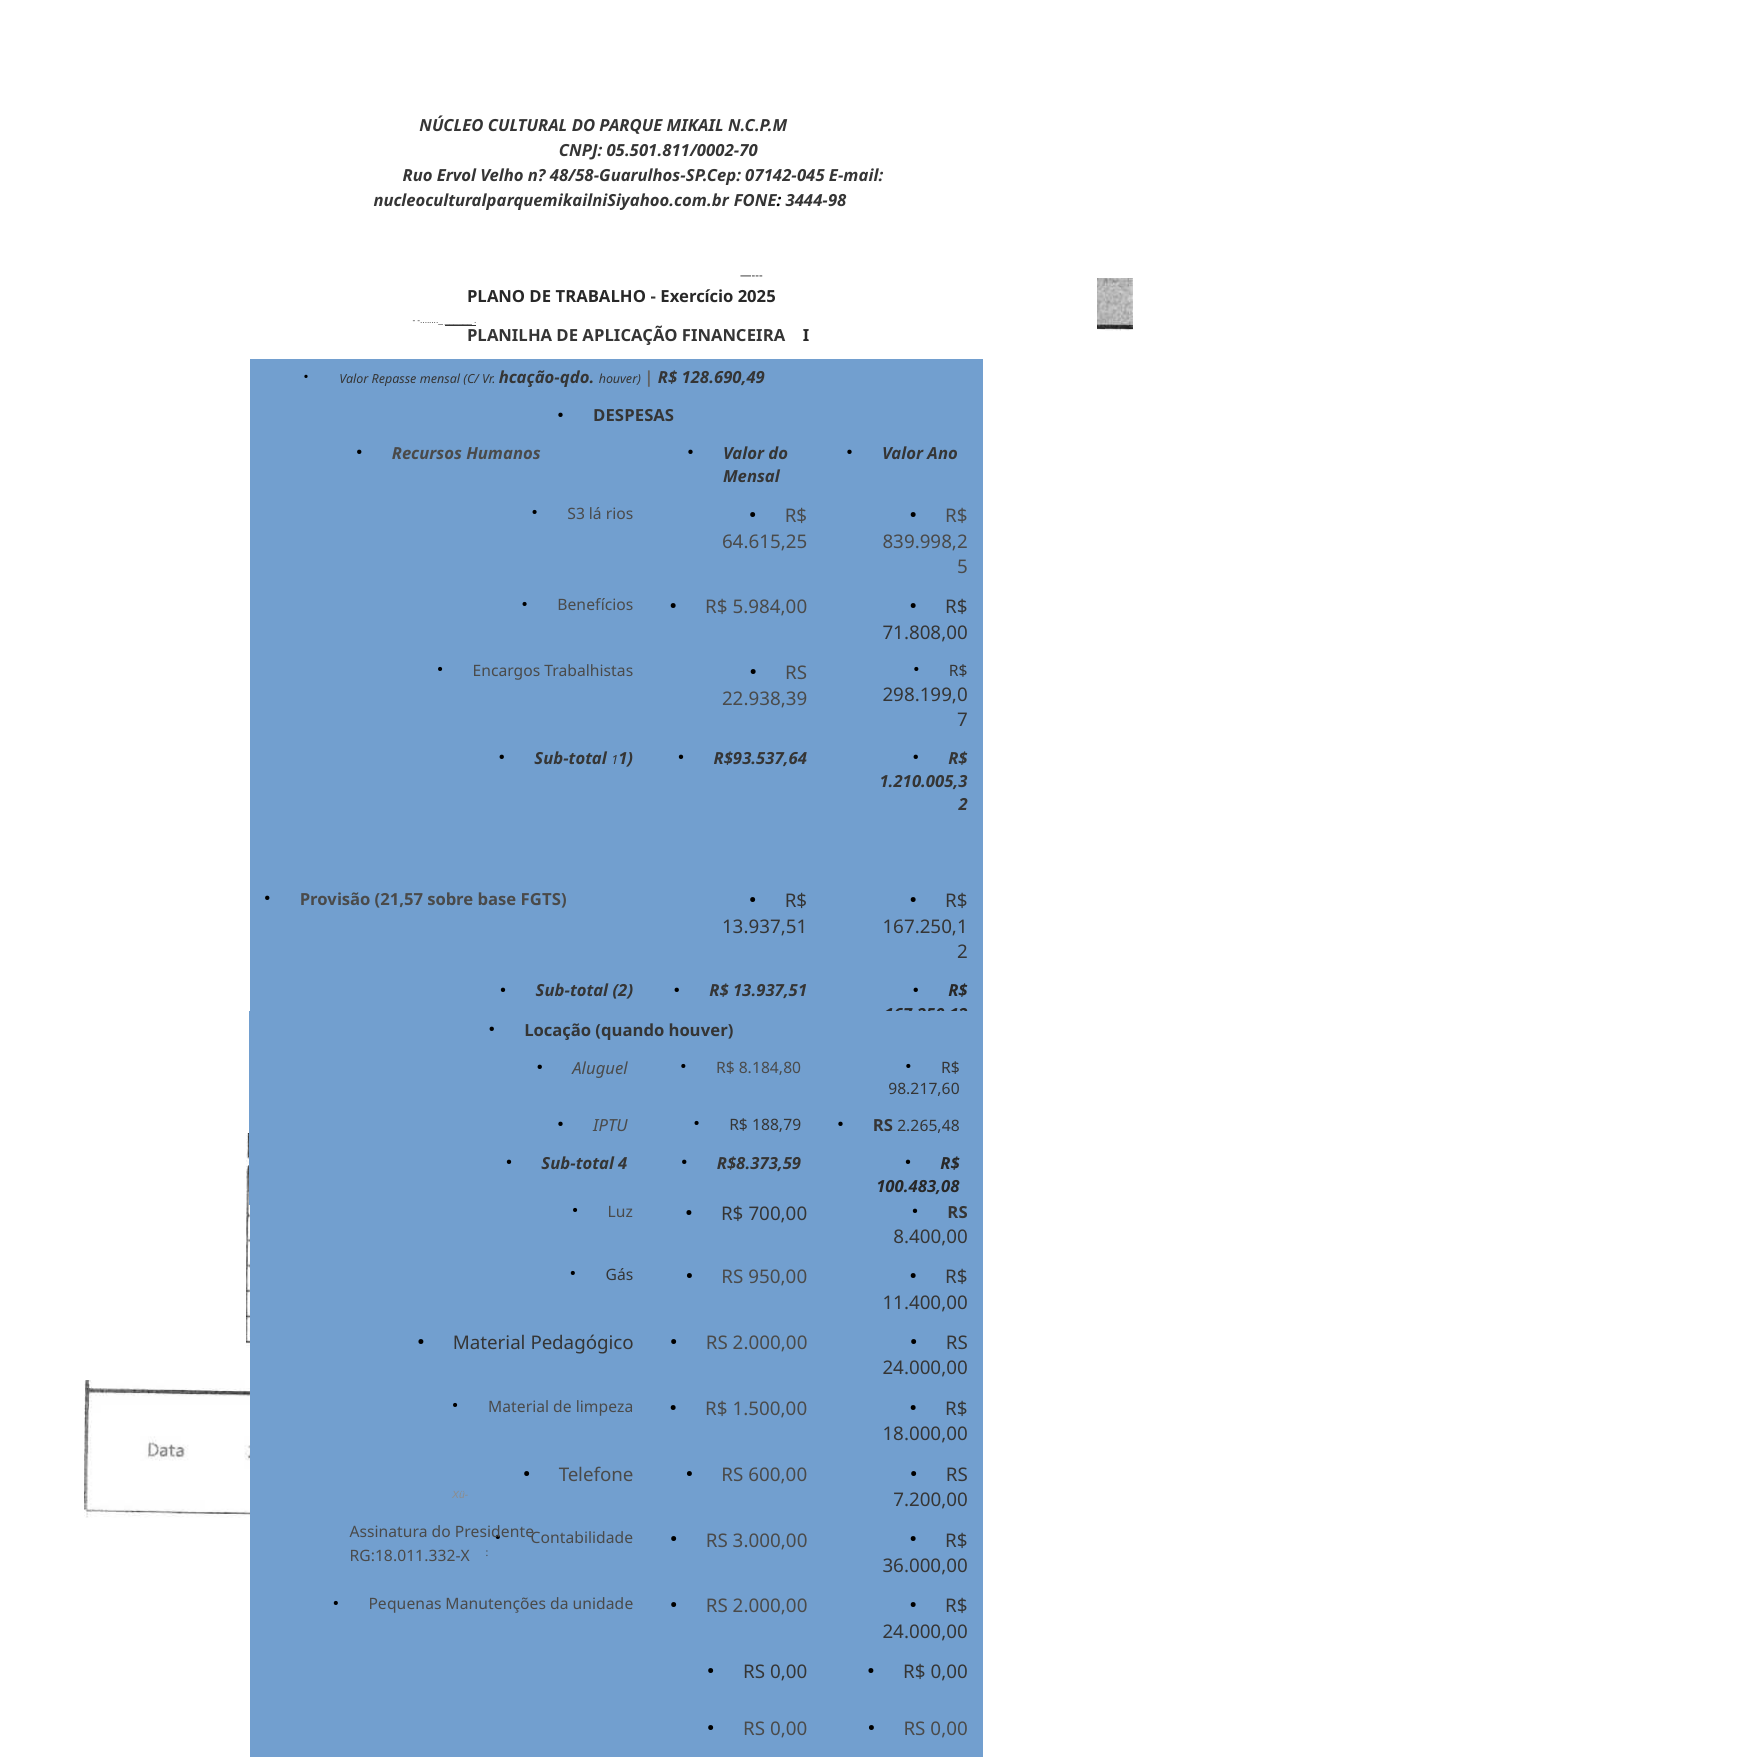

NÚCLEO CULTURAL DO PARQUE MIKAIL N.C.P.M CNPJ: 05.501.811/0002-70
Ruo Ervol Velho n? 48/58-Guarulhos-SP.Cep: 07142-045 E-mail: nucleoculturalparquemikailniSiyahoo.com.br FONE: 3444-98
—---
PLANO DE TRABALHO - Exercício 2025
- -........_ ______ .
PLANILHA DE APLICAÇÃO FINANCEIRA I
| Valor Repasse mensal (C/ Vr. hcação-qdo. houver) | R$ 128.690,49 | | |
| --- | --- | --- |
| DESPESAS | | |
| Recursos Humanos | Valor do Mensal | Valor Ano |
| S3 lá rios | R$ 64.615,25 | R$ 839.998,25 |
| Benefícios | R$ 5.984,00 | R$ 71.808,00 |
| Encargos Trabalhistas | RS 22.938,39 | R$ 298.199,07 |
| Sub-total 11) | R$93.537,64 | R$ 1.210.005,32 |
| | | |
| Provisão (21,57 sobre base FGTS) | R$ 13.937,51 | R$ 167.250,12 |
| Sub-total (2) | R$ 13.937,51 | R$ 167.250,12 |
| Recursos Humanos (1 + 2) | R$ 107.475,15 | |
| Custos Indiretos | | |
| ... Água | RS 2.091,75 | R$ 25.101,00 |
| Luz | R$ 700,00 | RS 8.400,00 |
| Gás | RS 950,00 | R$ 11.400,00 |
| Material Pedagógico | RS 2.000,00 | RS 24.000,00 |
| Material de limpeza | R$ 1.500,00 | R$ 18.000,00 |
| Telefone | RS 600,00 | RS 7.200,00 |
| Contabilidade | RS 3.000,00 | R$ 36.000,00 |
| Pequenas Manutenções da unidade | RS 2.000,00 | R$ 24.000,00 |
| | RS 0,00 | R$ 0,00 |
| | RS 0,00 | RS 0,00 |
| Sub-total 3 | R$12.841,75 | R$ 154.101,00 |
| Vaior Mensal Subsídio e manut. Unidade | R$ 120.316,90 | R$ 1.531.356,44 |
| Locação (quando houver) | | |
| --- | --- | --- |
| Aluguel | R$ 8.184,80 | R$ 98.217,60 |
| IPTU | R$ 188,79 | RS 2.265,48 |
| Sub-total 4 | R$8.373,59 | R$ 100.483,08 |
Xü-
Assinatura do Presidente RG:18.011.332-X :